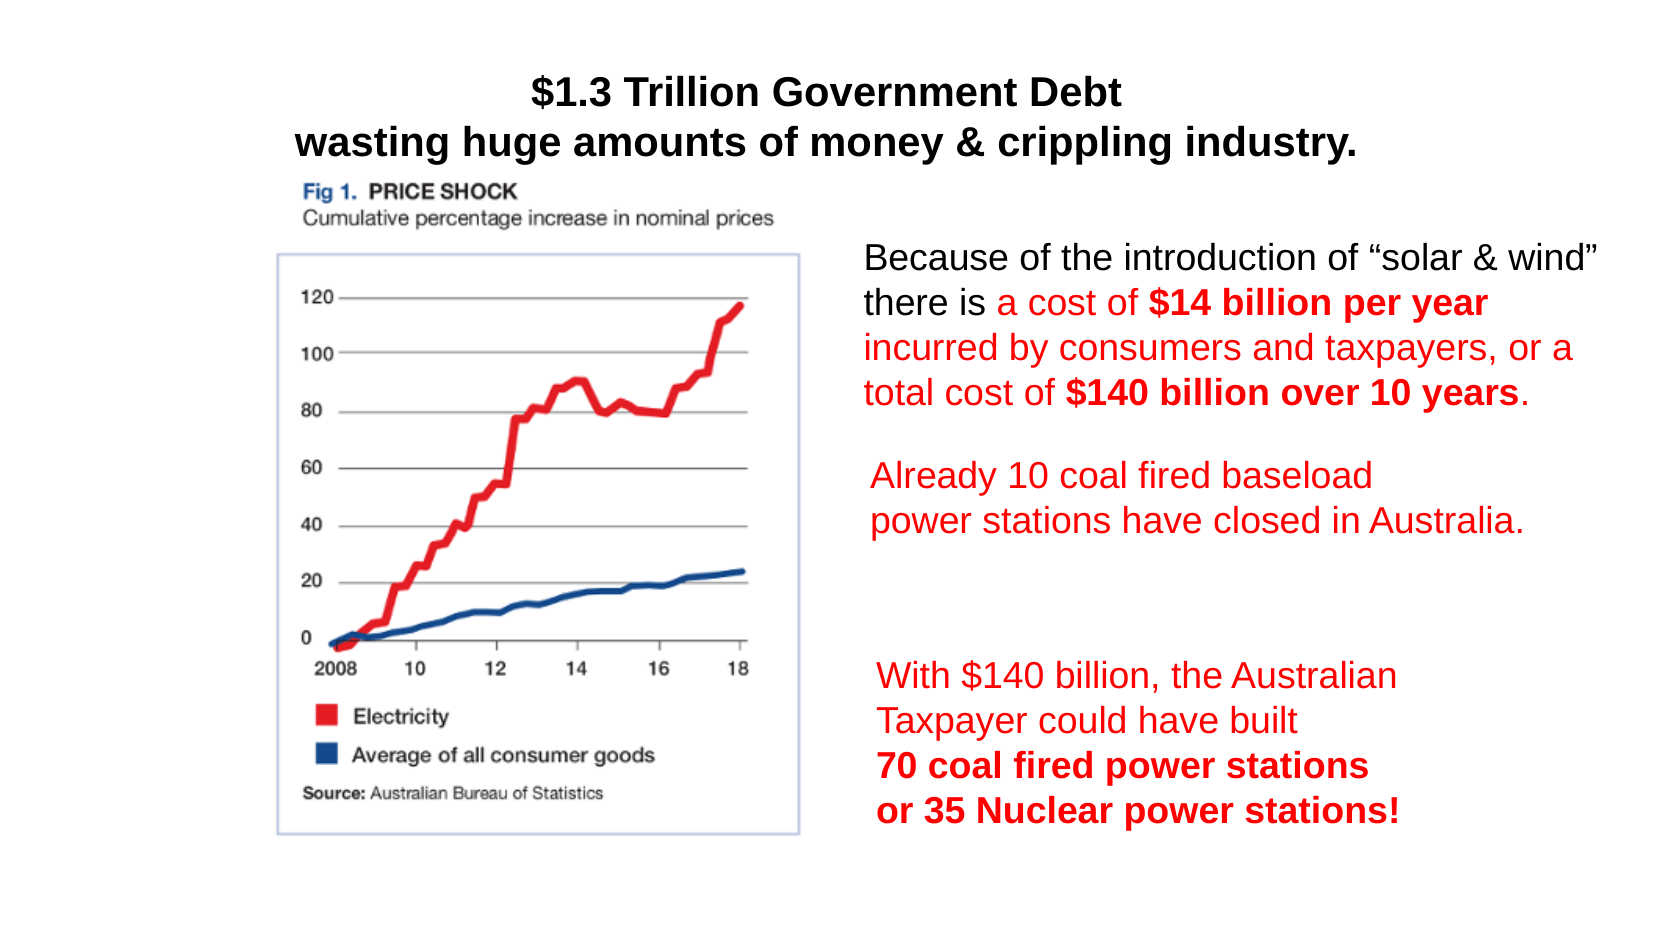

$1.3 Trillion Government Debt
wasting huge amounts of money & crippling industry.
Because of the introduction of “solar & wind” there is a cost of $14 billion per year
incurred by consumers and taxpayers, or a
total cost of $140 billion over 10 years.
Already 10 coal fired baseload
power stations have closed in Australia.
With $140 billion, the Australian Taxpayer could have built
70 coal fired power stations
or 35 Nuclear power stations!